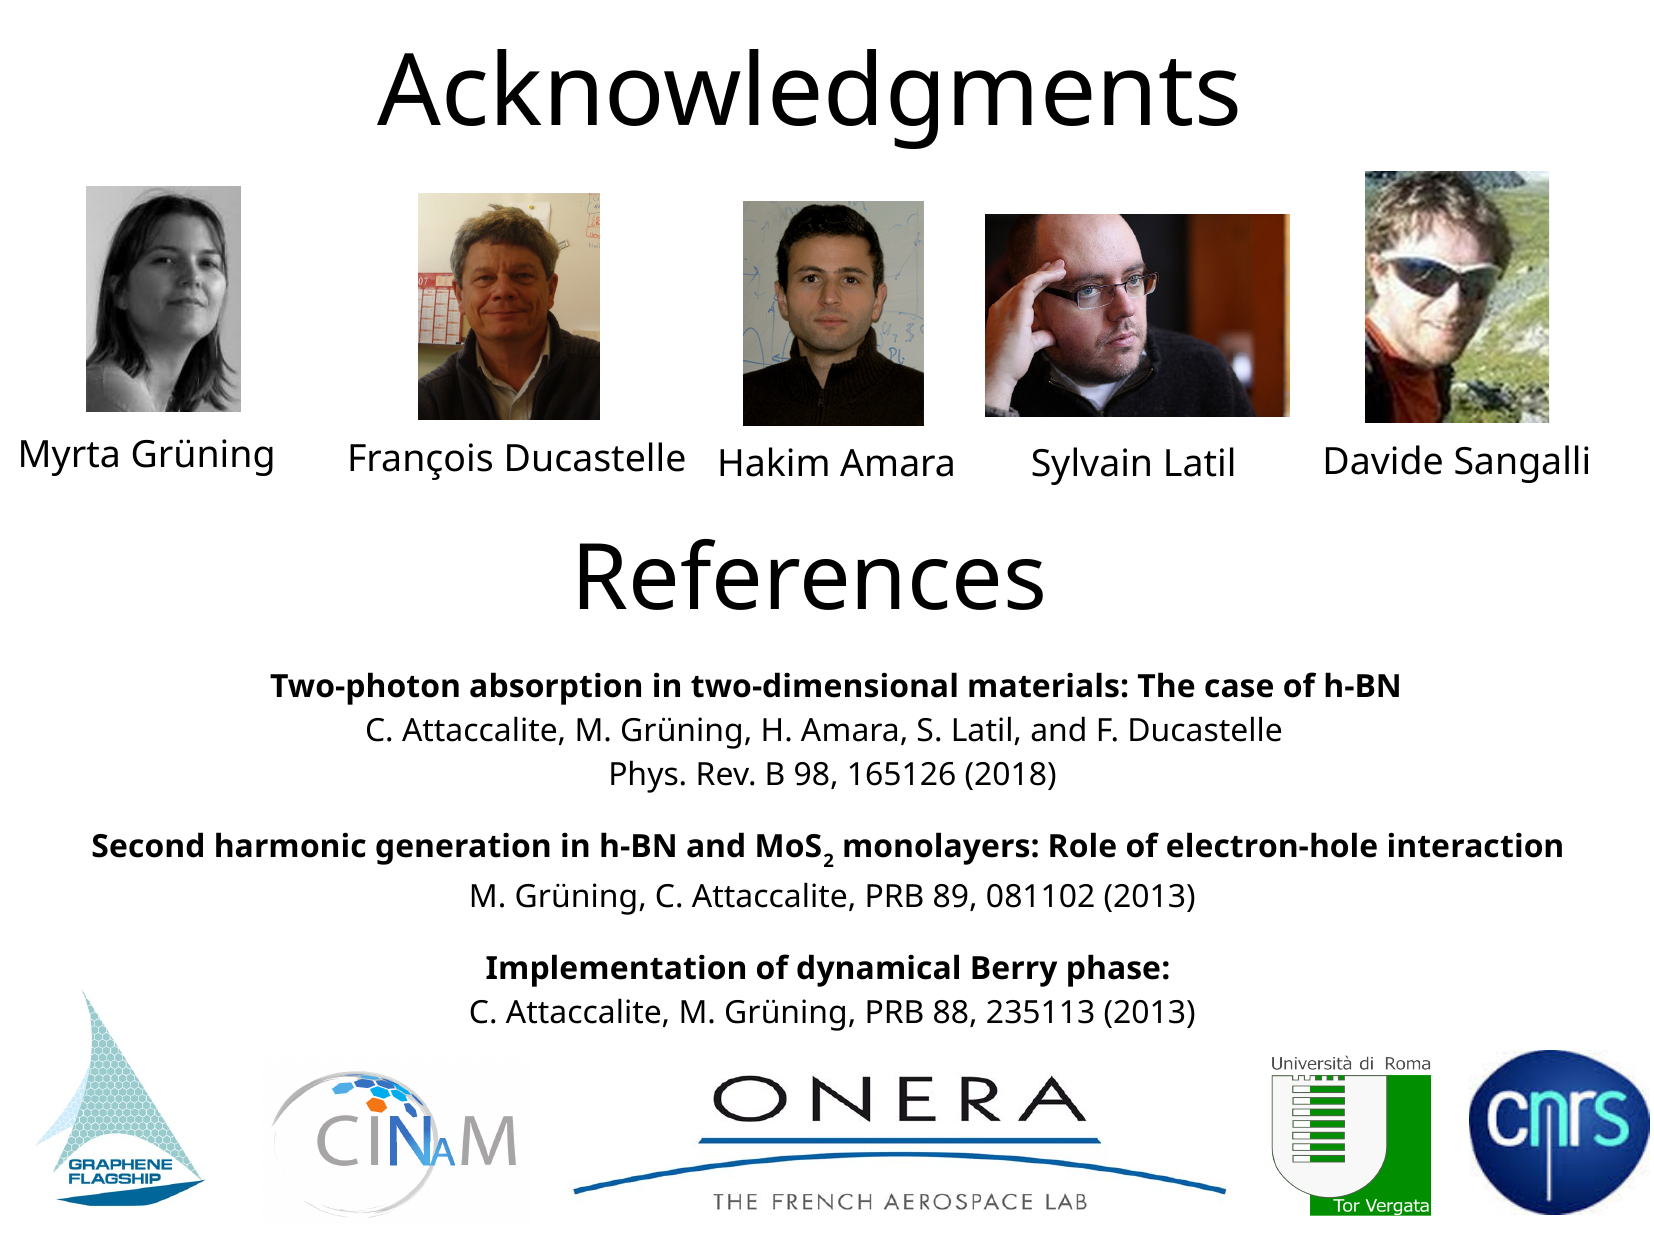

# Acknowledgments
 Two-photon absorption in two-dimensional materials: The case of h-BN
C. Attaccalite, M. Grüning, H. Amara, S. Latil, and F. Ducastelle
Phys. Rev. B 98, 165126 (2018)
Second harmonic generation in h-BN and MoS2 monolayers: Role of electron-hole interaction
M. Grüning, C. Attaccalite, PRB 89, 081102 (2013)
Implementation of dynamical Berry phase:
C. Attaccalite, M. Grüning, PRB 88, 235113 (2013)
Myrta Grüning
Hakim Amara
Sylvain Latil
François Ducastelle
Davide Sangalli
References